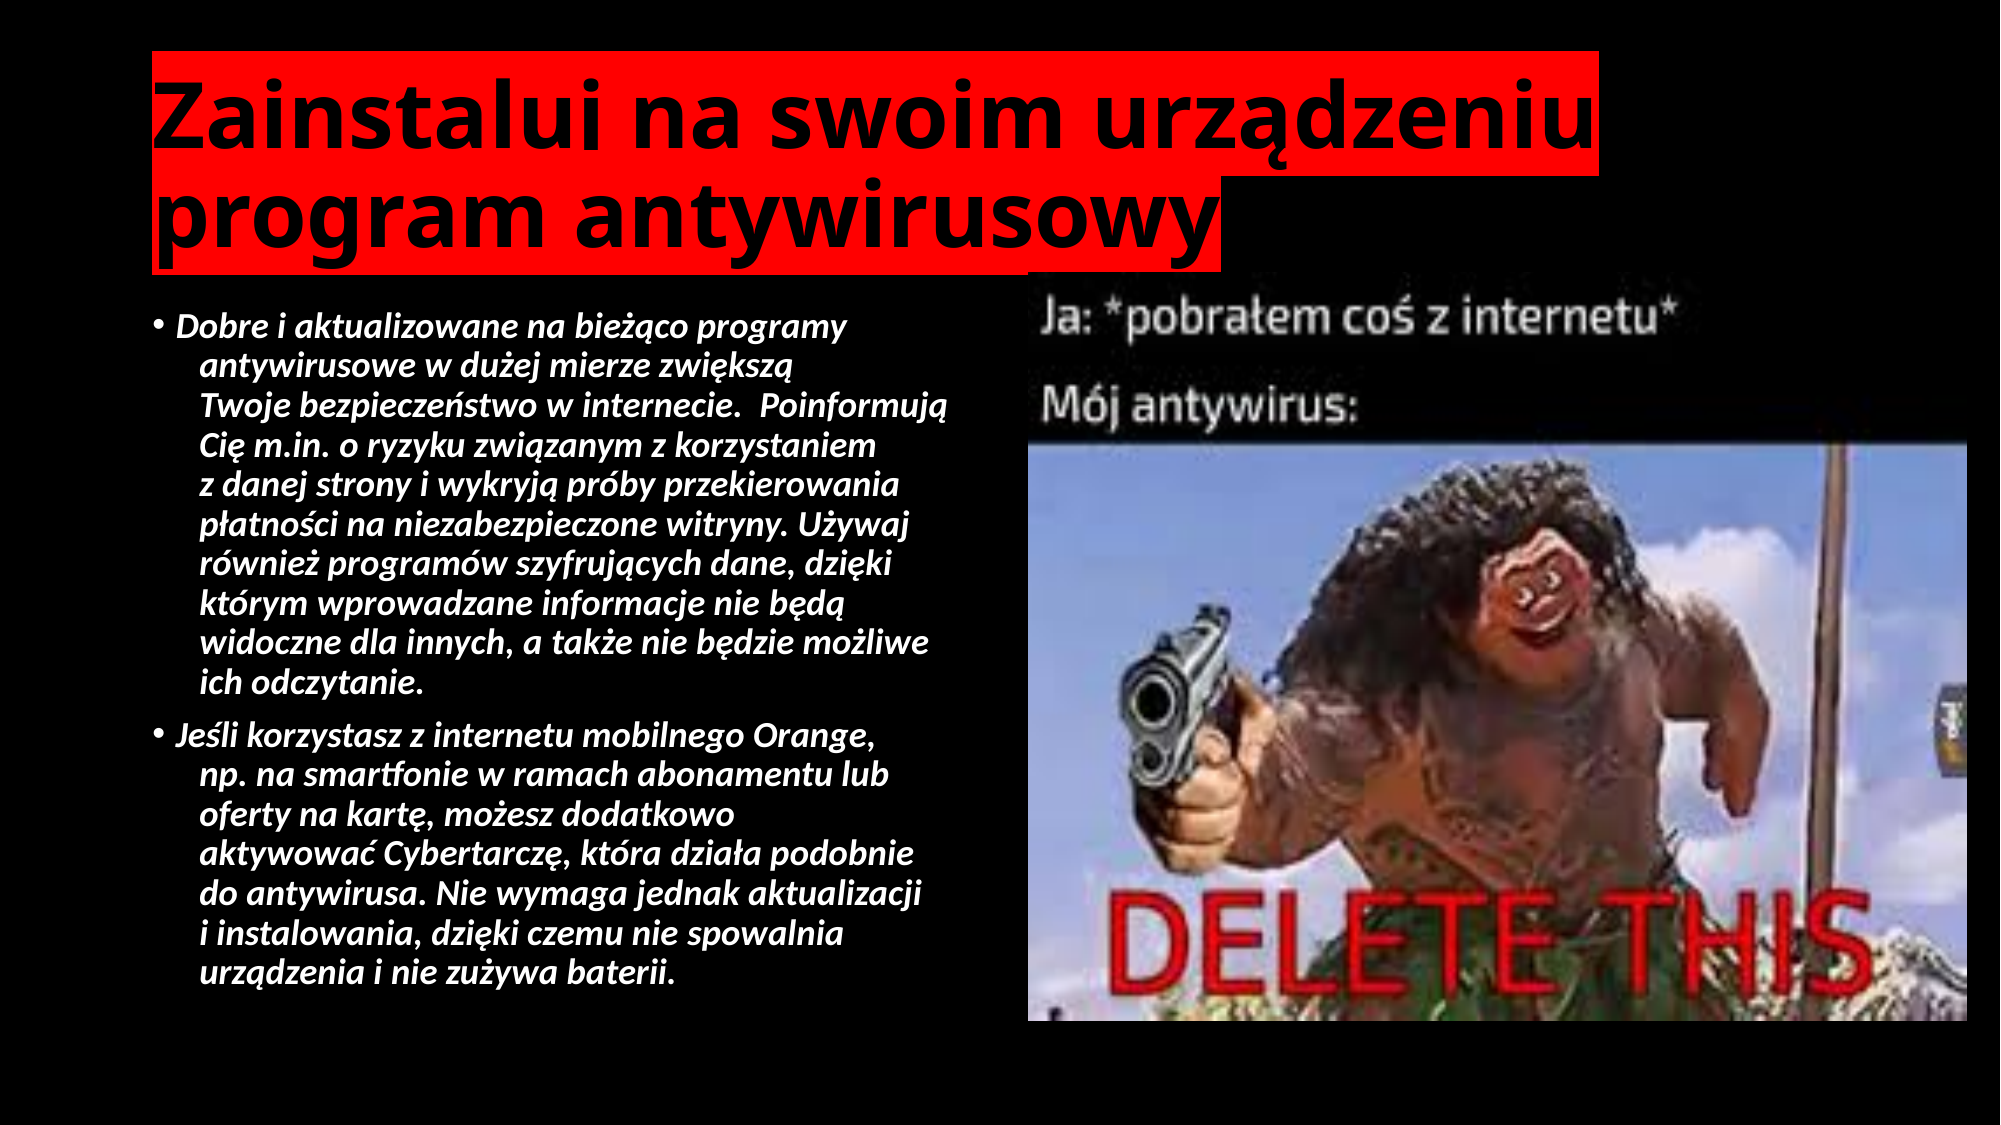

Zainstaluj na swoim urządzeniu program antywirusowy
Dobre i aktualizowane na bieżąco programy antywirusowe w dużej mierze zwiększą Twoje bezpieczeństwo w internecie.  Poinformują Cię m.in. o ryzyku związanym z korzystaniem z danej strony i wykryją próby przekierowania płatności na niezabezpieczone witryny. Używaj również programów szyfrujących dane, dzięki którym wprowadzane informacje nie będą widoczne dla innych, a także nie będzie możliwe ich odczytanie.
Jeśli korzystasz z internetu mobilnego Orange, np. na smartfonie w ramach abonamentu lub oferty na kartę, możesz dodatkowo aktywować Cybertarczę, która działa podobnie do antywirusa. Nie wymaga jednak aktualizacji i instalowania, dzięki czemu nie spowalnia urządzenia i nie zużywa baterii.